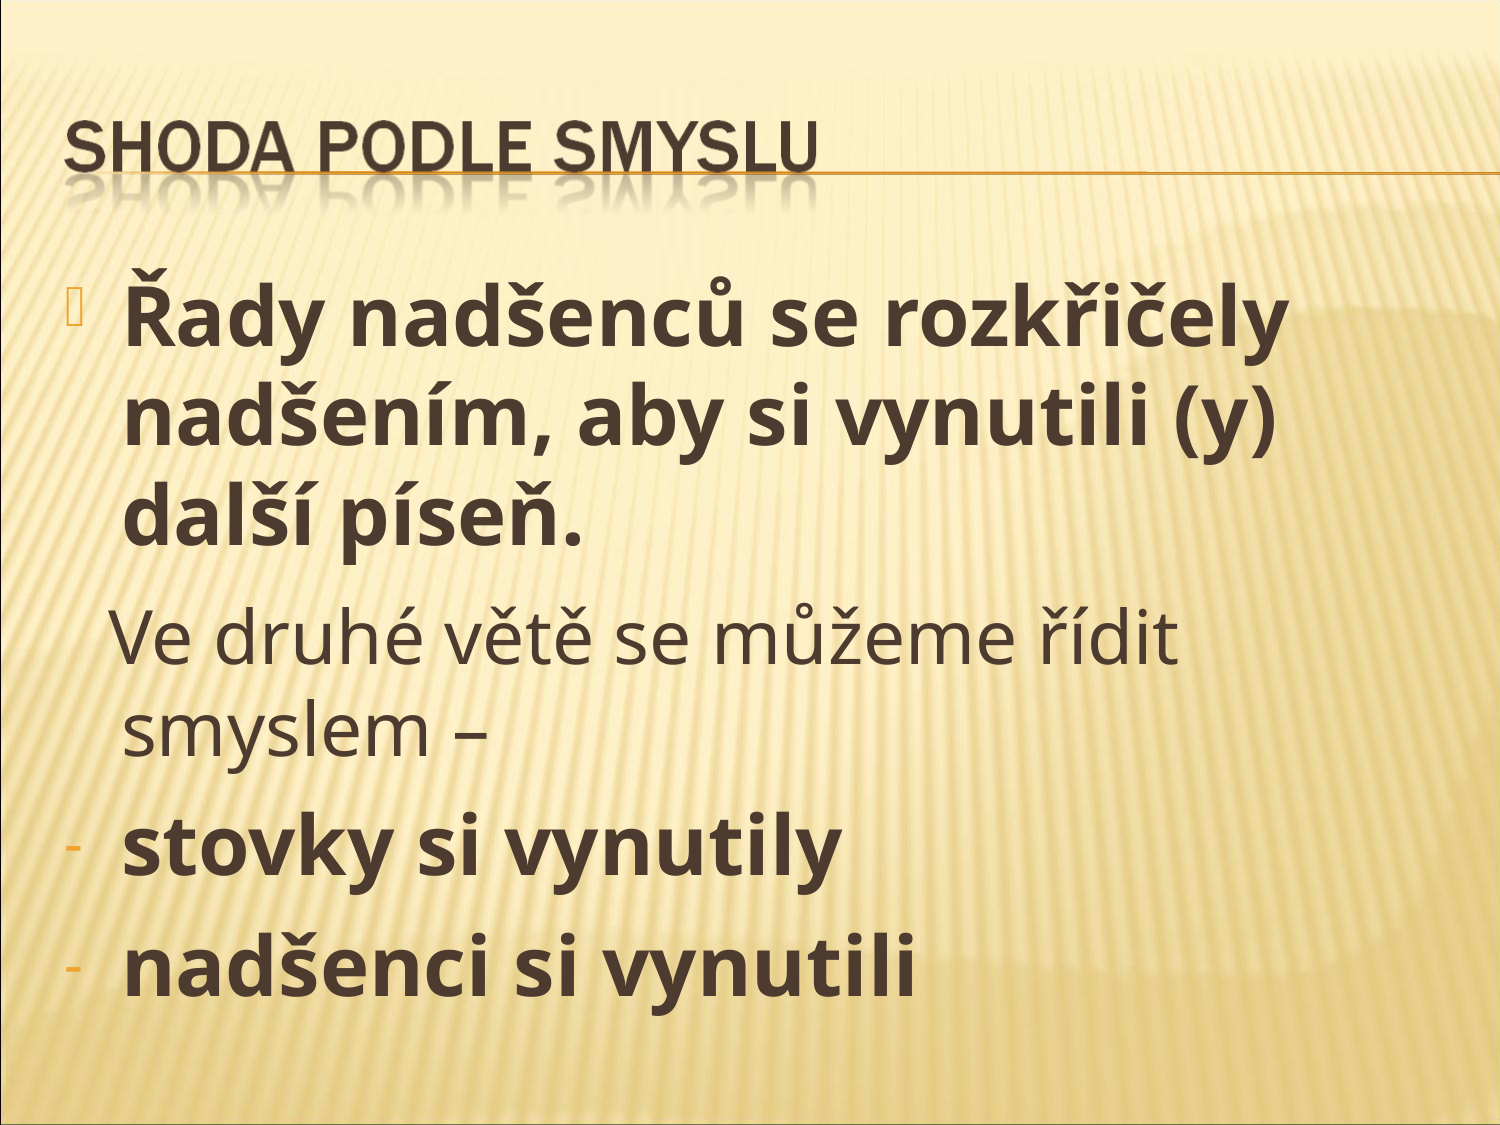

# Řady nadšenců se rozkřičely nadšením, aby si vynutili (y) další píseň.
 Ve druhé větě se můžeme řídit smyslem –
stovky si vynutily
nadšenci si vynutili